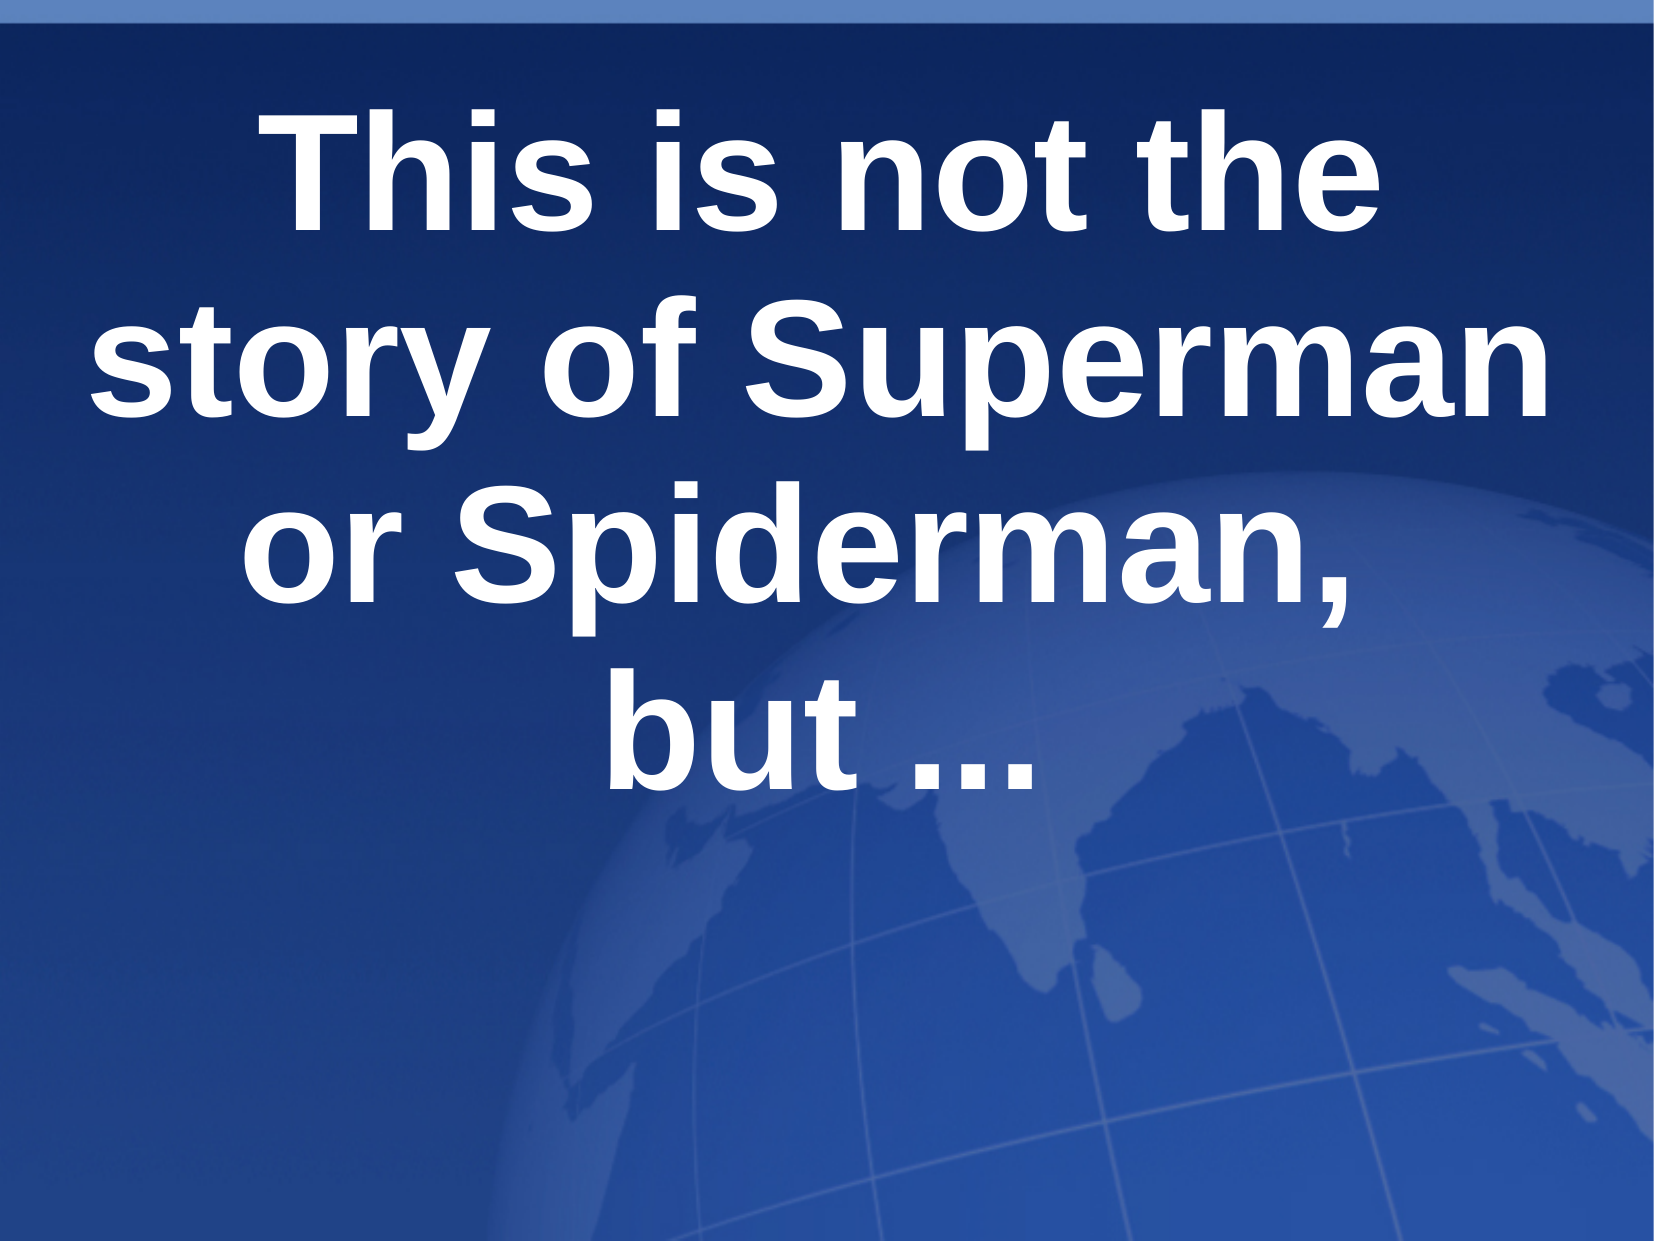

This is not the story of Superman or Spiderman,
but ...